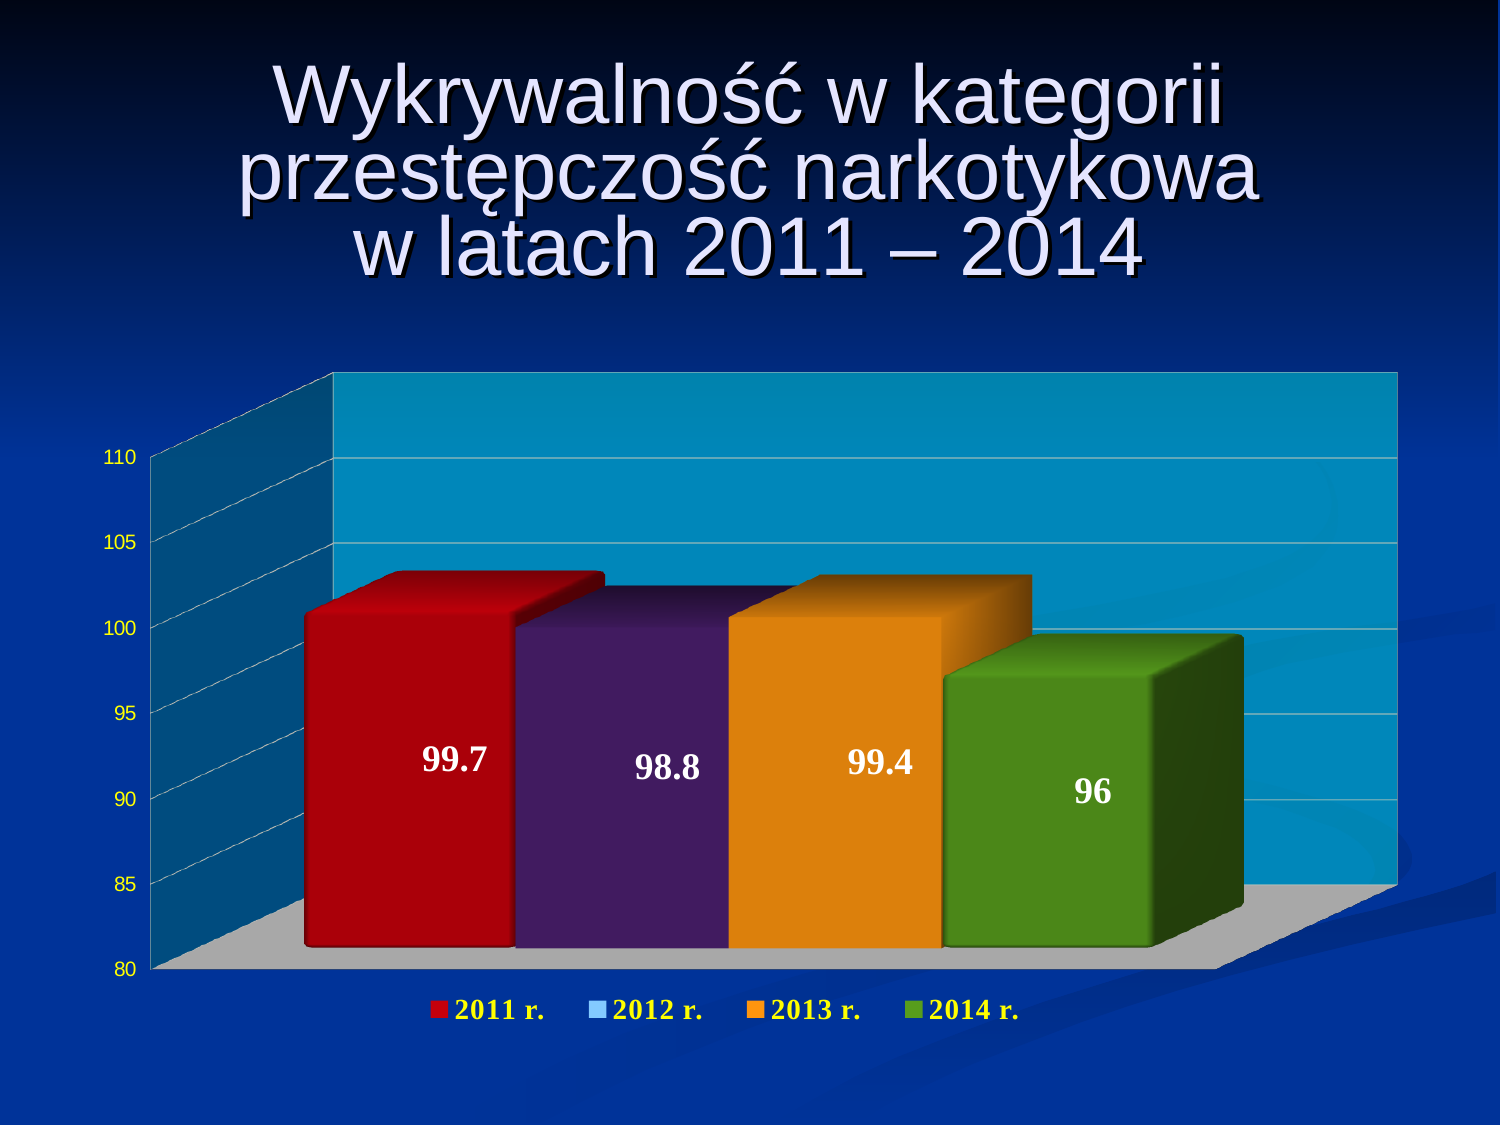

# Wykrywalność w kategorii przestępczość narkotykowa w latach 2011 – 2014
[unsupported chart]